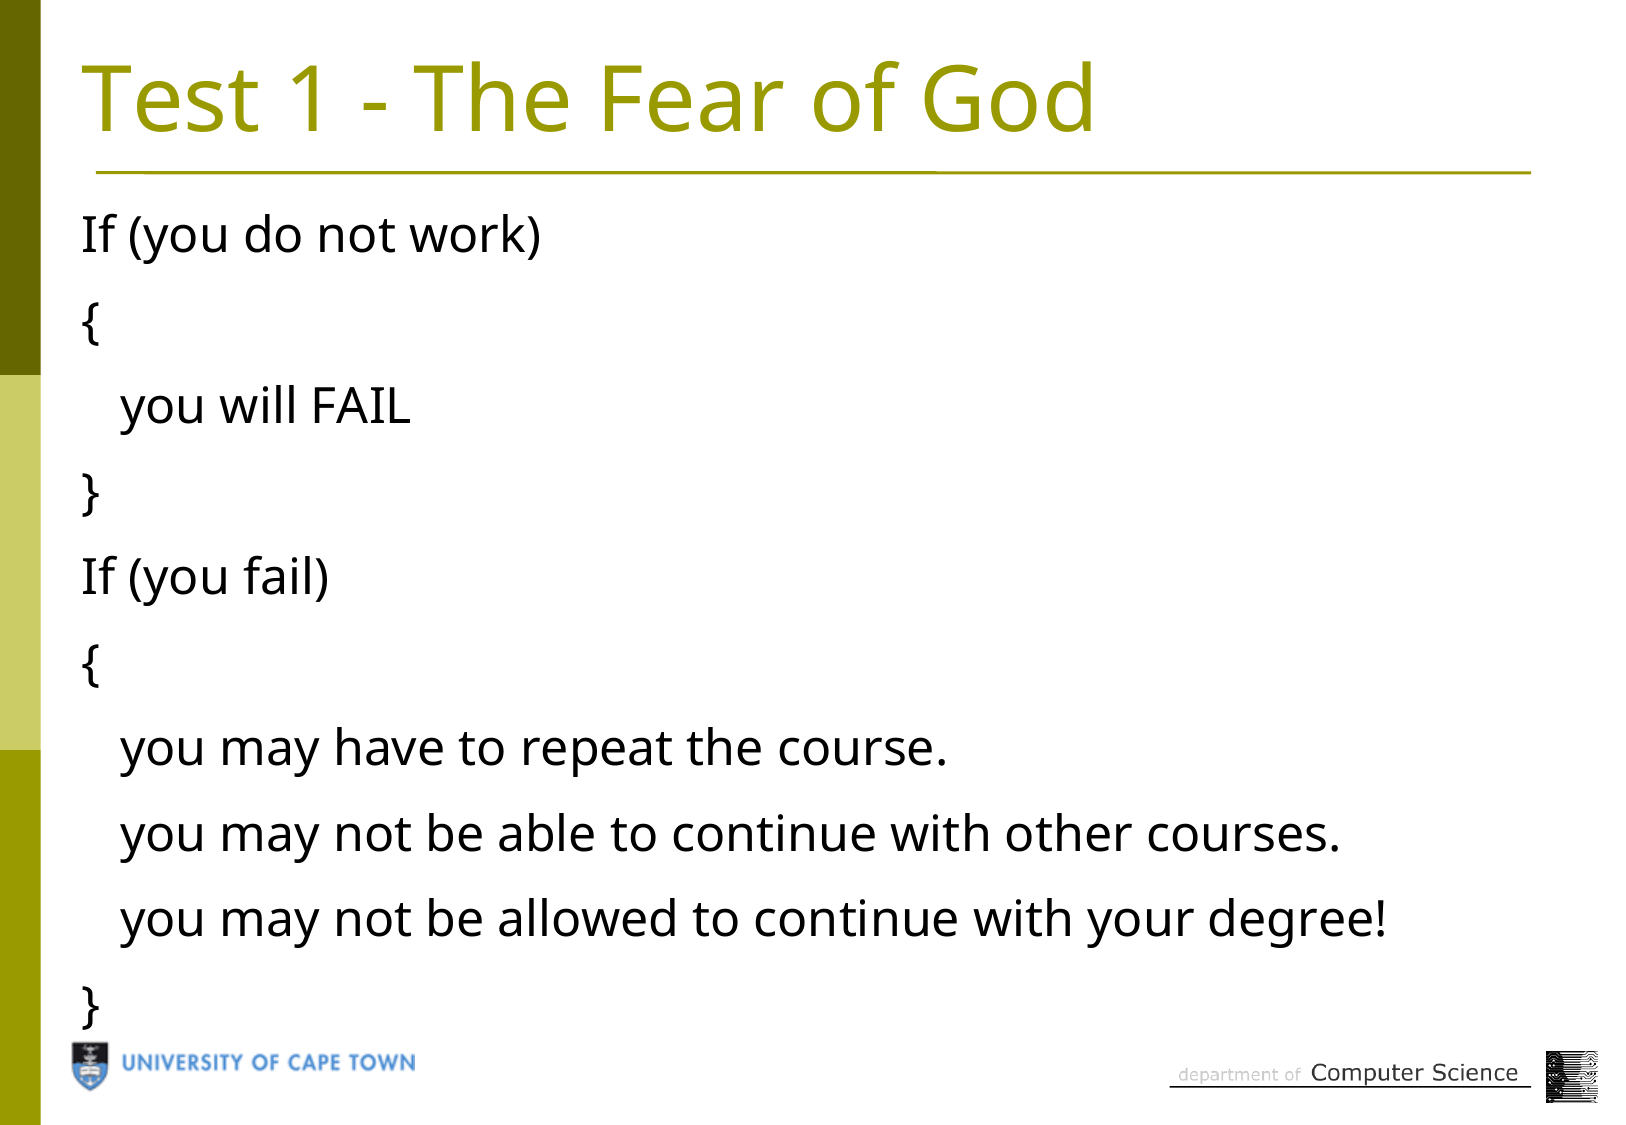

# Test 1 - The Fear of God
If (you do not work)
{
 you will FAIL
}
If (you fail)
{
 you may have to repeat the course.
 you may not be able to continue with other courses.
 you may not be allowed to continue with your degree!
}